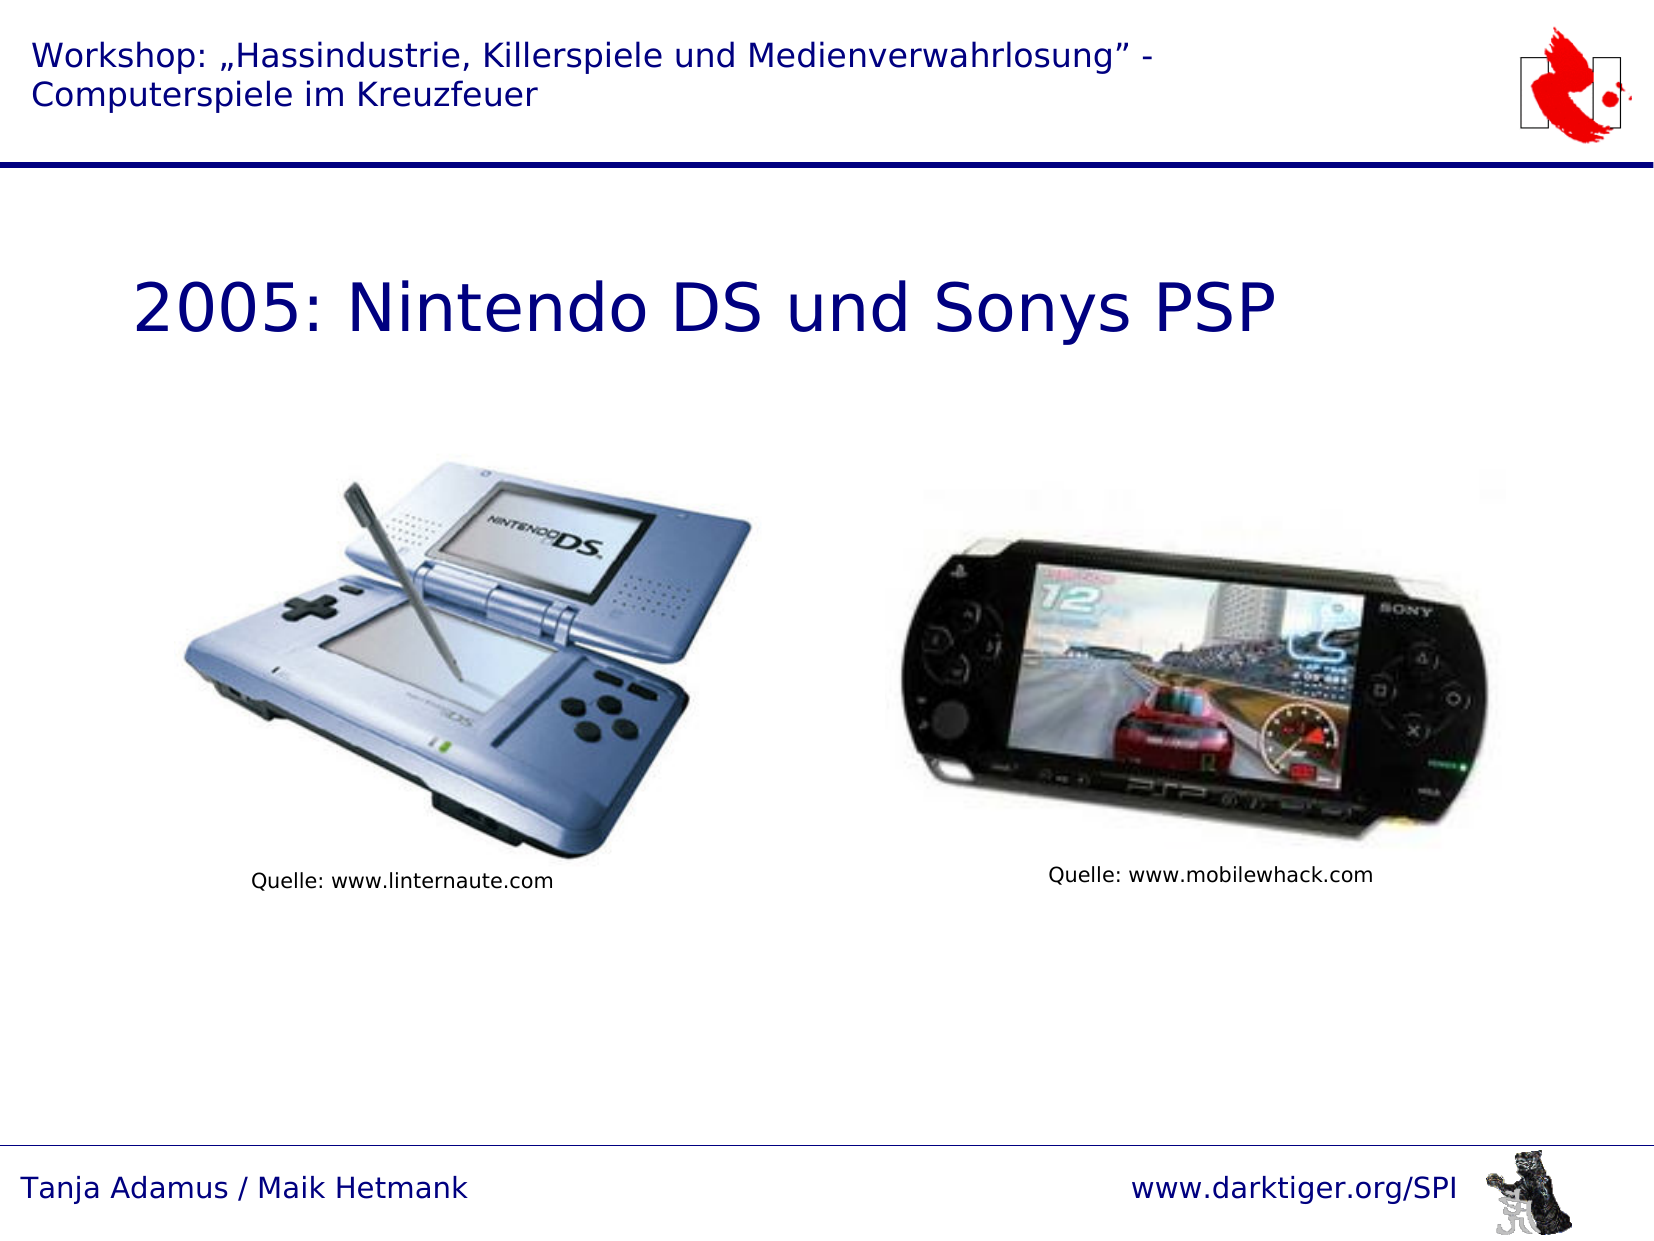

Workshop: „Hassindustrie, Killerspiele und Medienverwahrlosung” - Computerspiele im Kreuzfeuer
2005: Nintendo DS und Sonys PSP
Quelle: www.mobilewhack.com
Quelle: www.linternaute.com